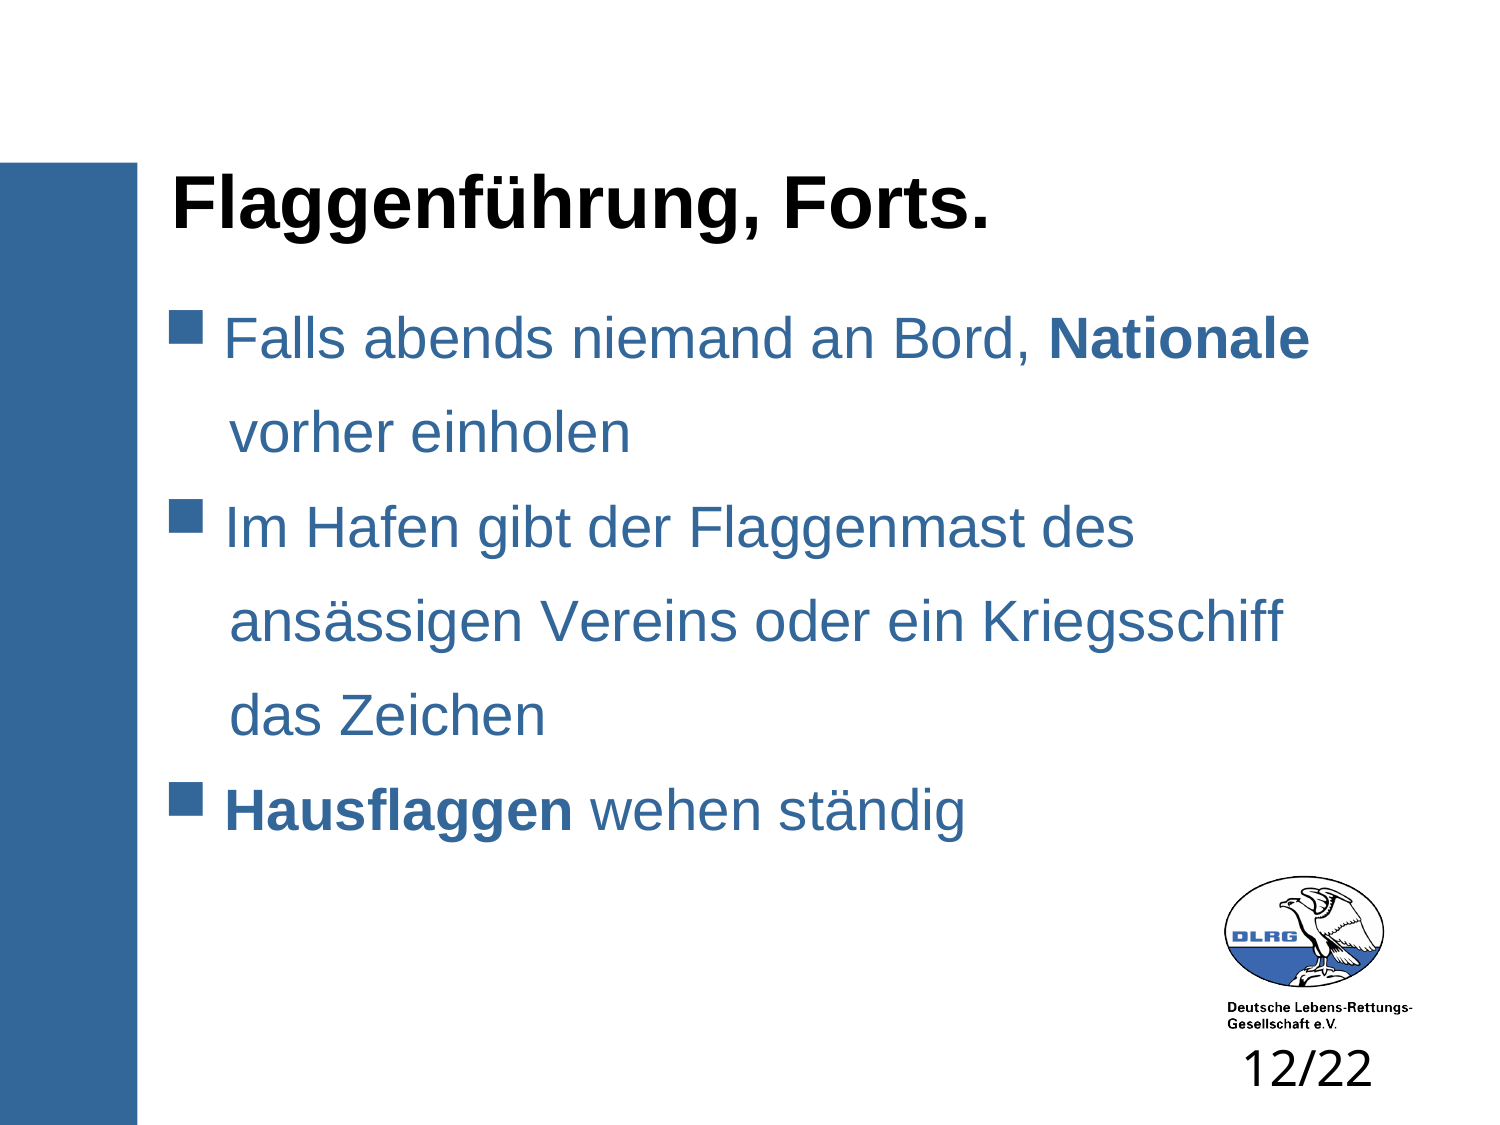

Flaggenführung, Forts.
 Falls abends niemand an Bord, Nationale vorher einholen
 Im Hafen gibt der Flaggenmast des ansässigen Vereins oder ein Kriegsschiff das Zeichen
 Hausflaggen wehen ständig